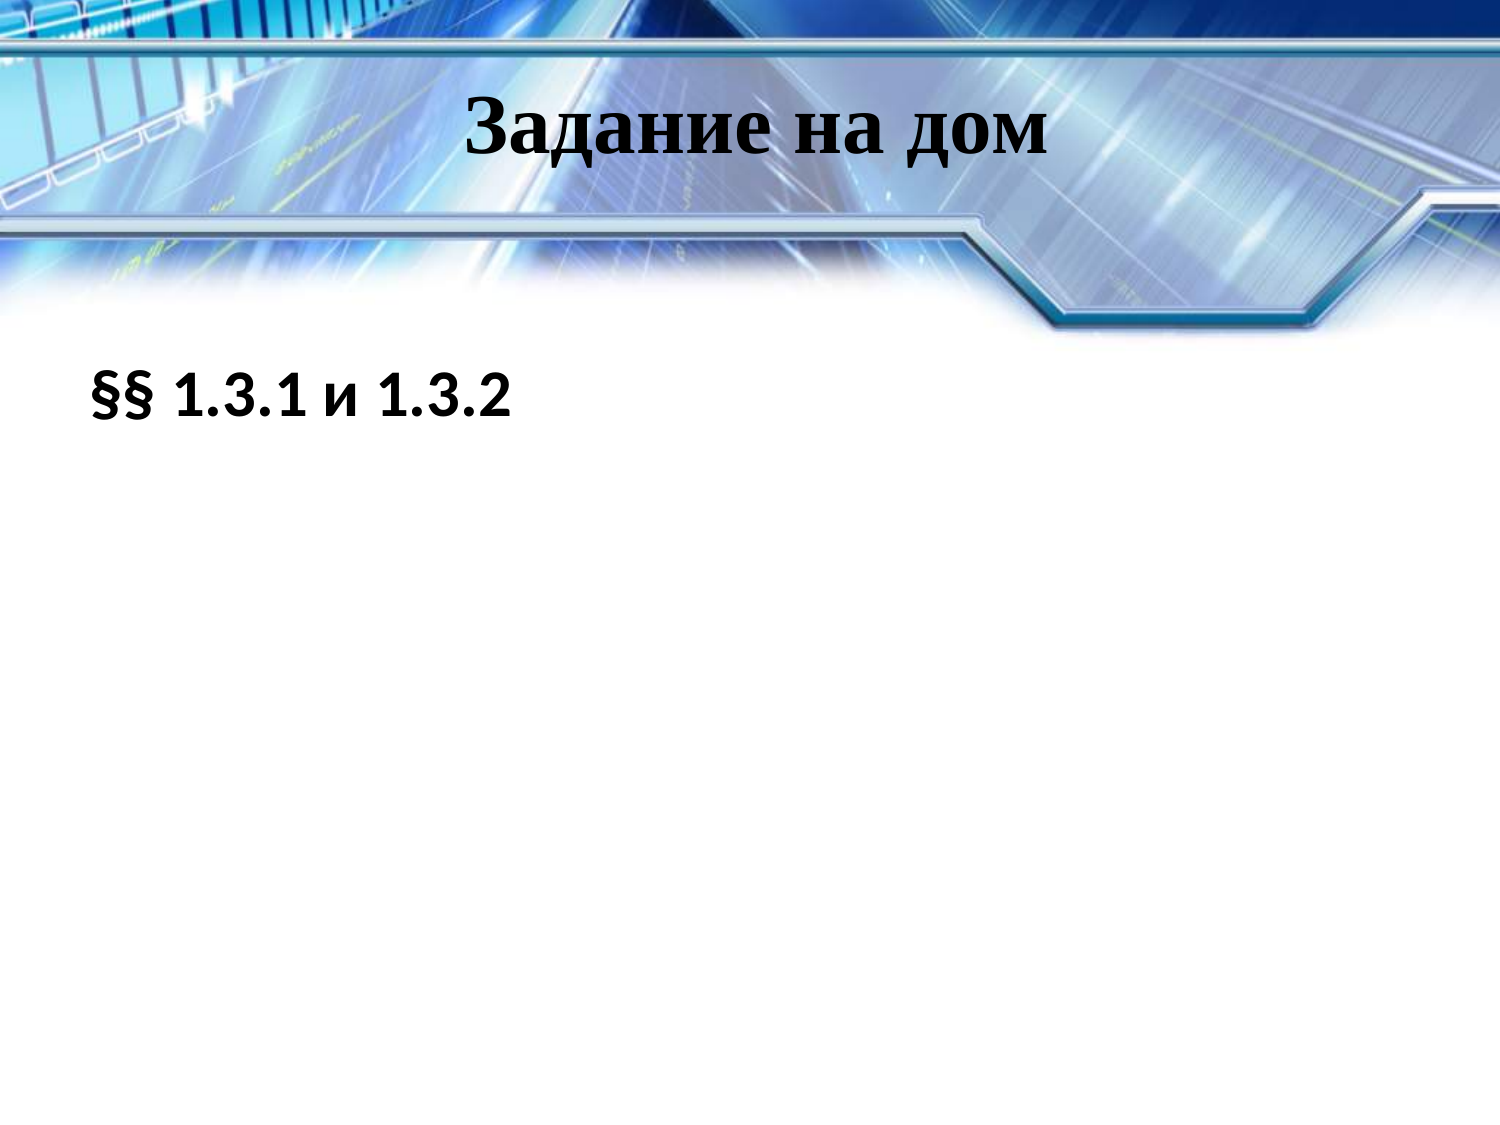

Задание на дом
# §§ 1.3.1 и 1.3.2